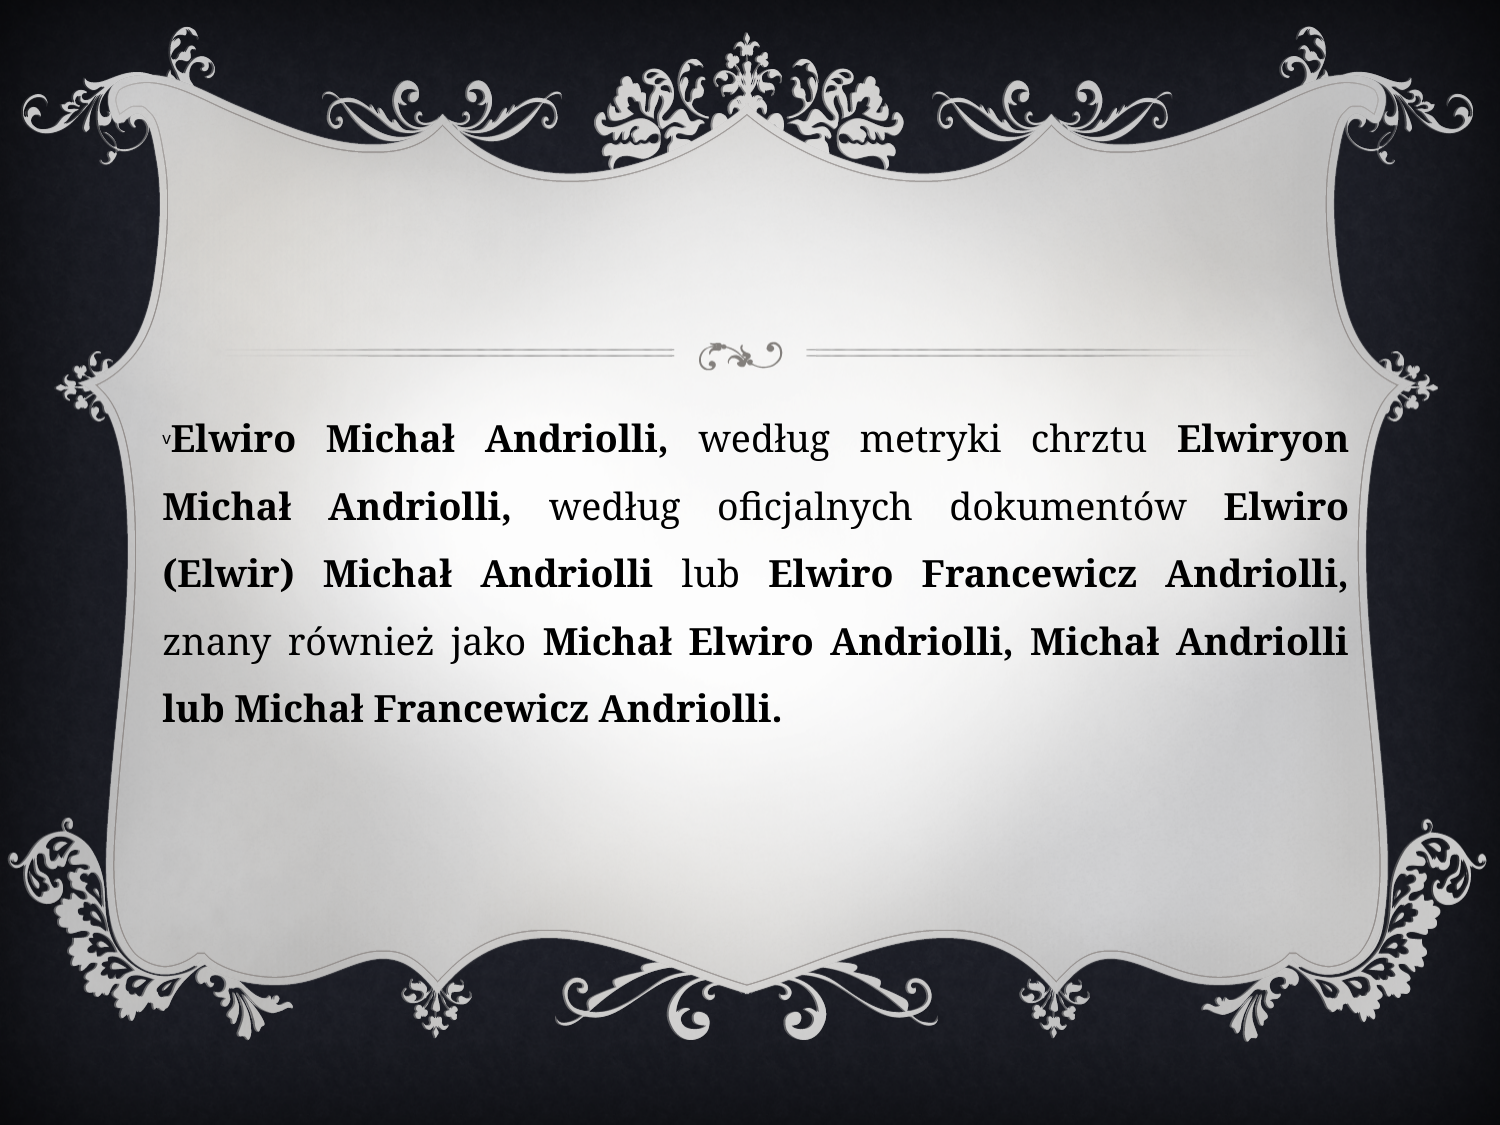

# Elwiro Michał Andriolli, według metryki chrztu Elwiryon Michał Andriolli, według oficjalnych dokumentów Elwiro (Elwir) Michał Andriolli lub Elwiro Francewicz Andriolli, znany również jako Michał Elwiro Andriolli, Michał Andriolli lub Michał Francewicz Andriolli.